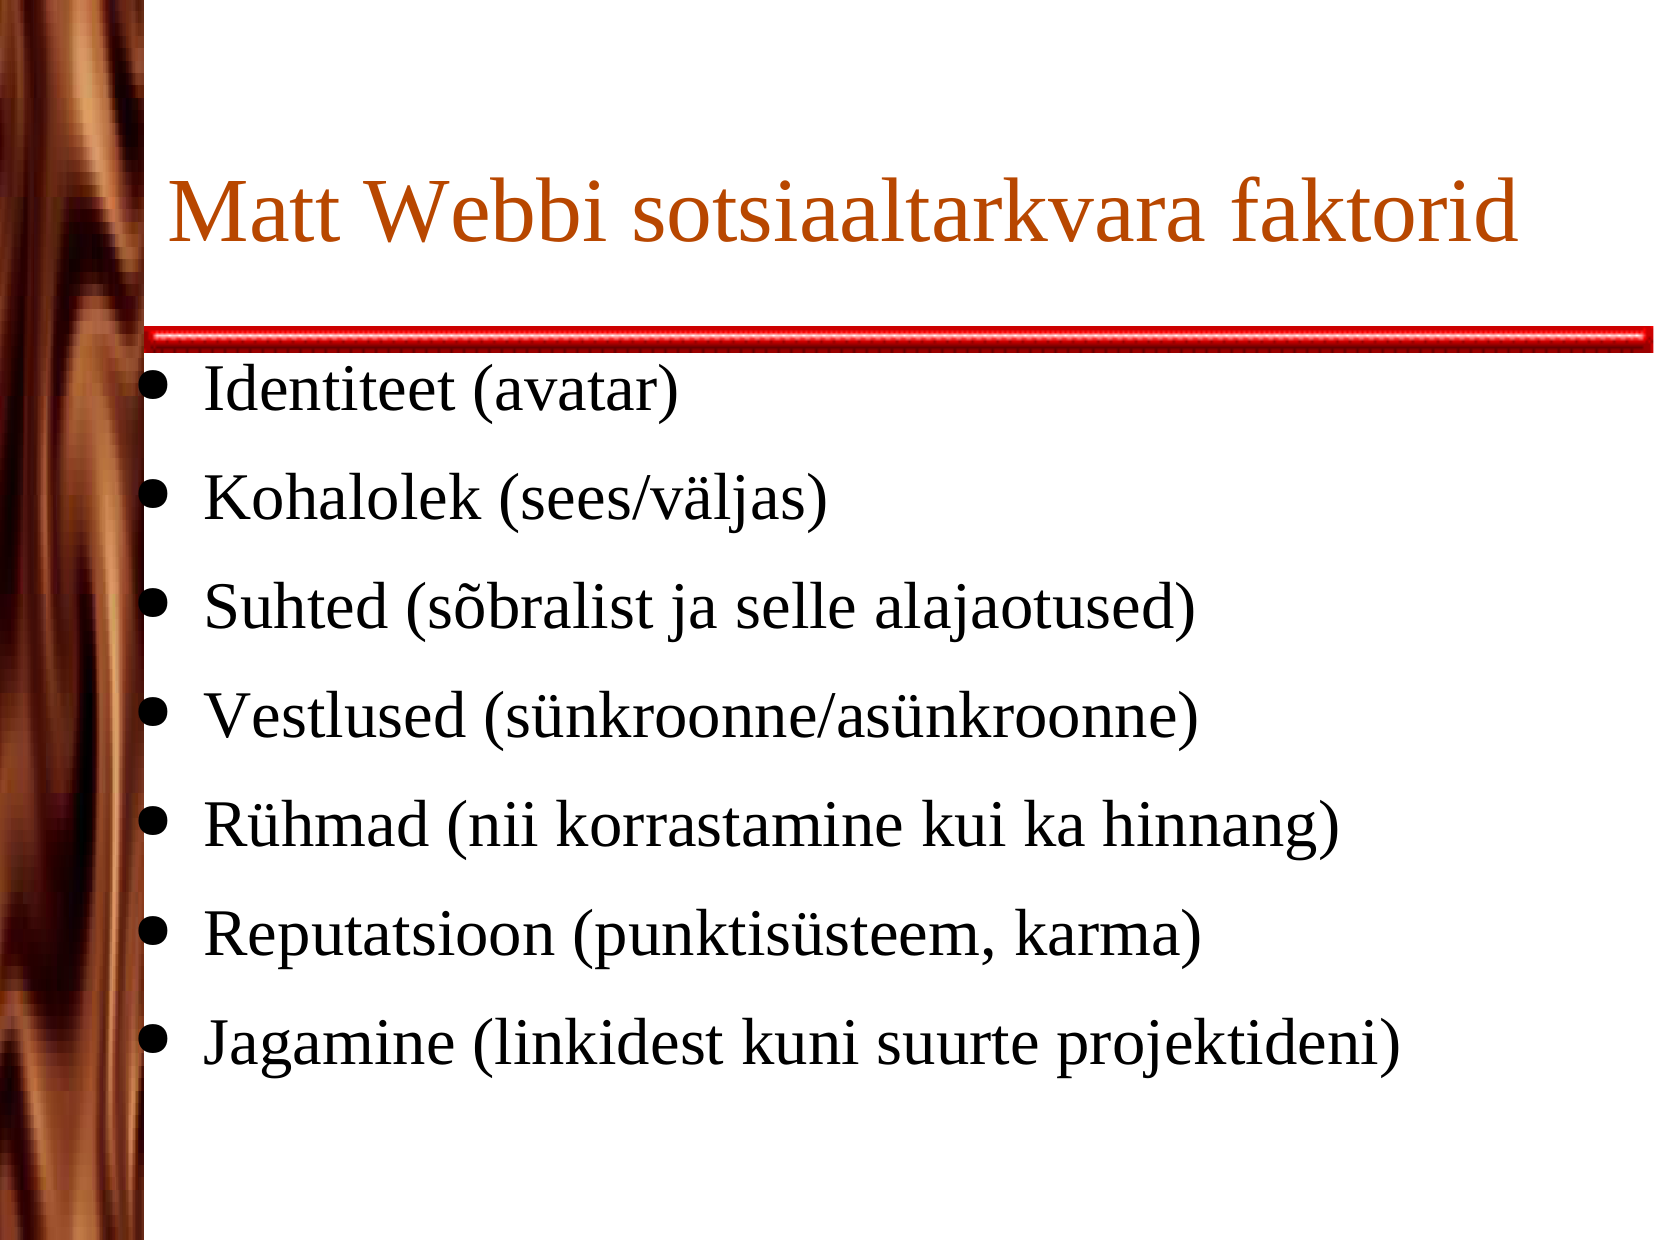

# Matt Webbi sotsiaaltarkvara faktorid
Identiteet (avatar)
Kohalolek (sees/väljas)
Suhted (sõbralist ja selle alajaotused)
Vestlused (sünkroonne/asünkroonne)
Rühmad (nii korrastamine kui ka hinnang)
Reputatsioon (punktisüsteem, karma)
Jagamine (linkidest kuni suurte projektideni)